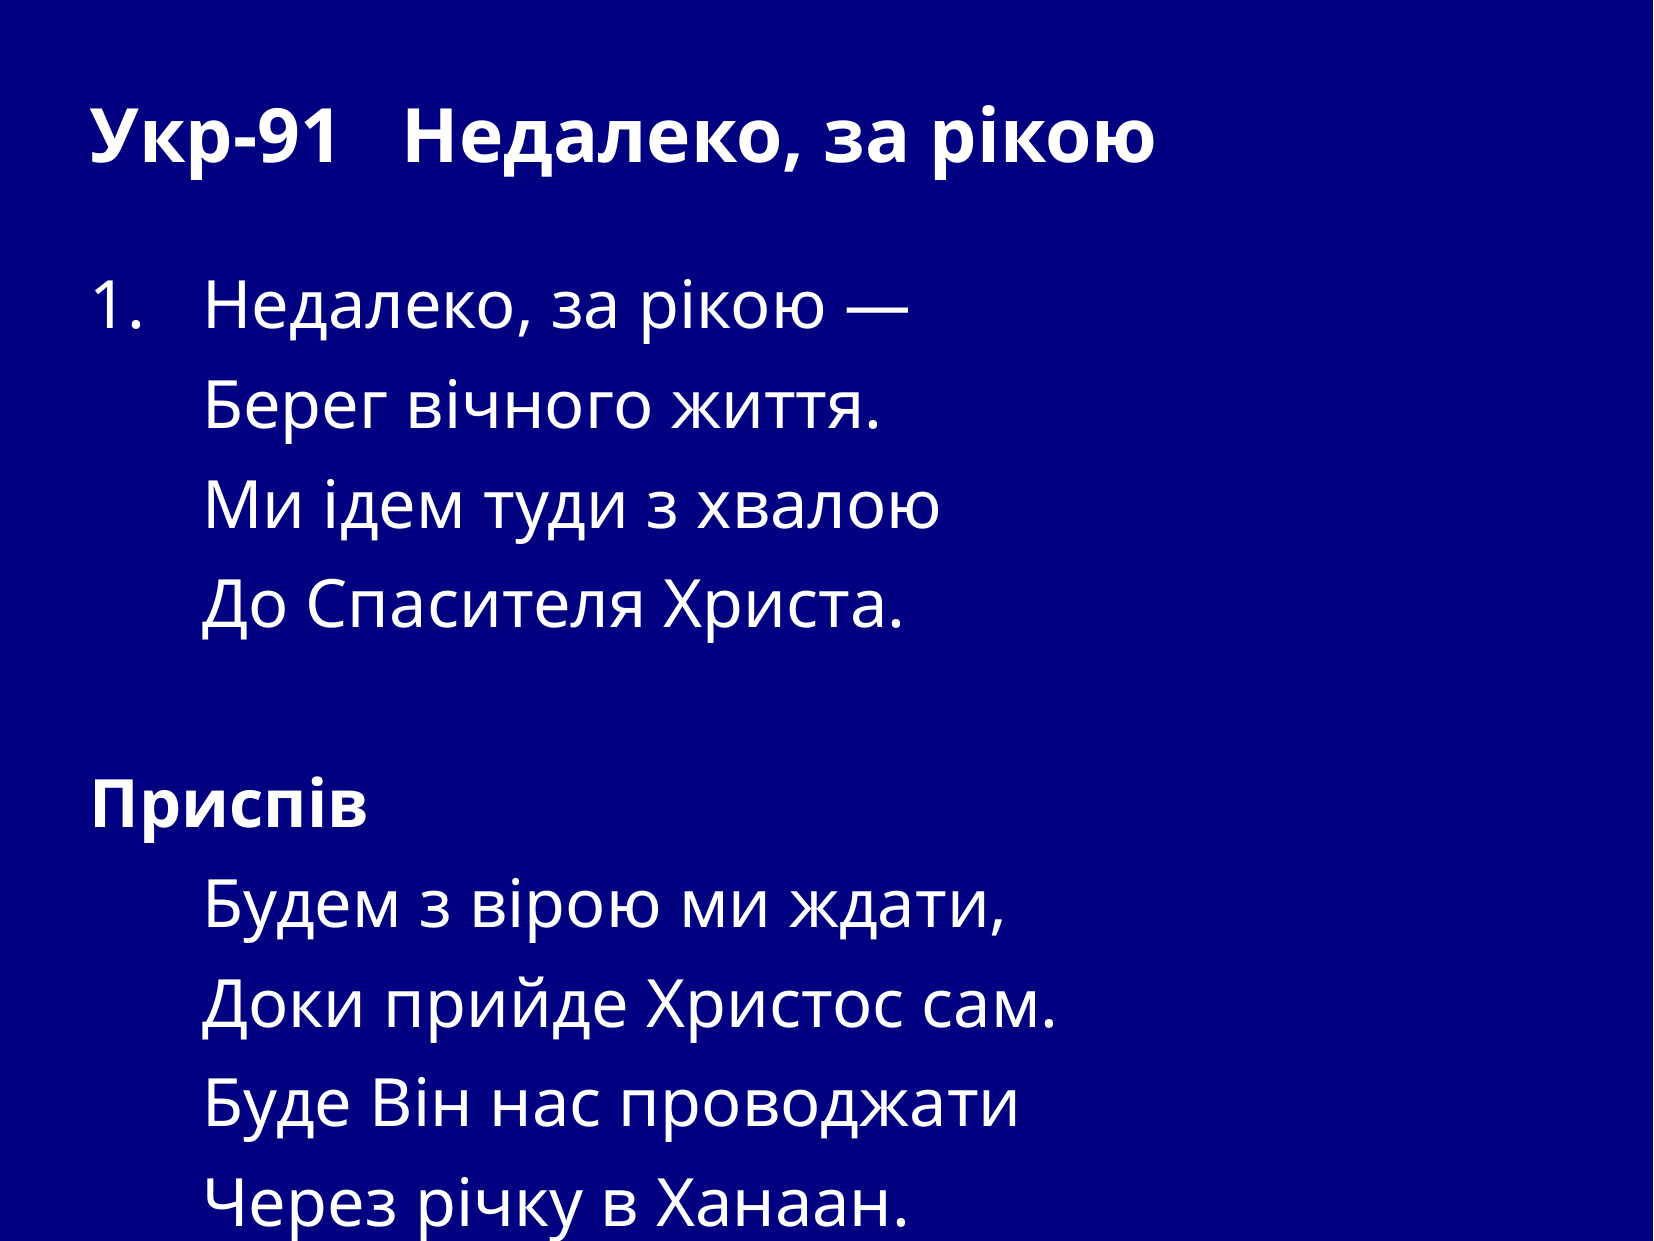

Укр-91 Недалеко, за рікою
1.	Недалеко, за рікою ―
	Берег вічного життя.
	Ми ідем туди з хвалою
	До Спасителя Христа.
Приспів
	Будем з вірою ми ждати,
	Доки прийде Христос сам.
	Буде Він нас проводжати
	Через річку в Ханаан.